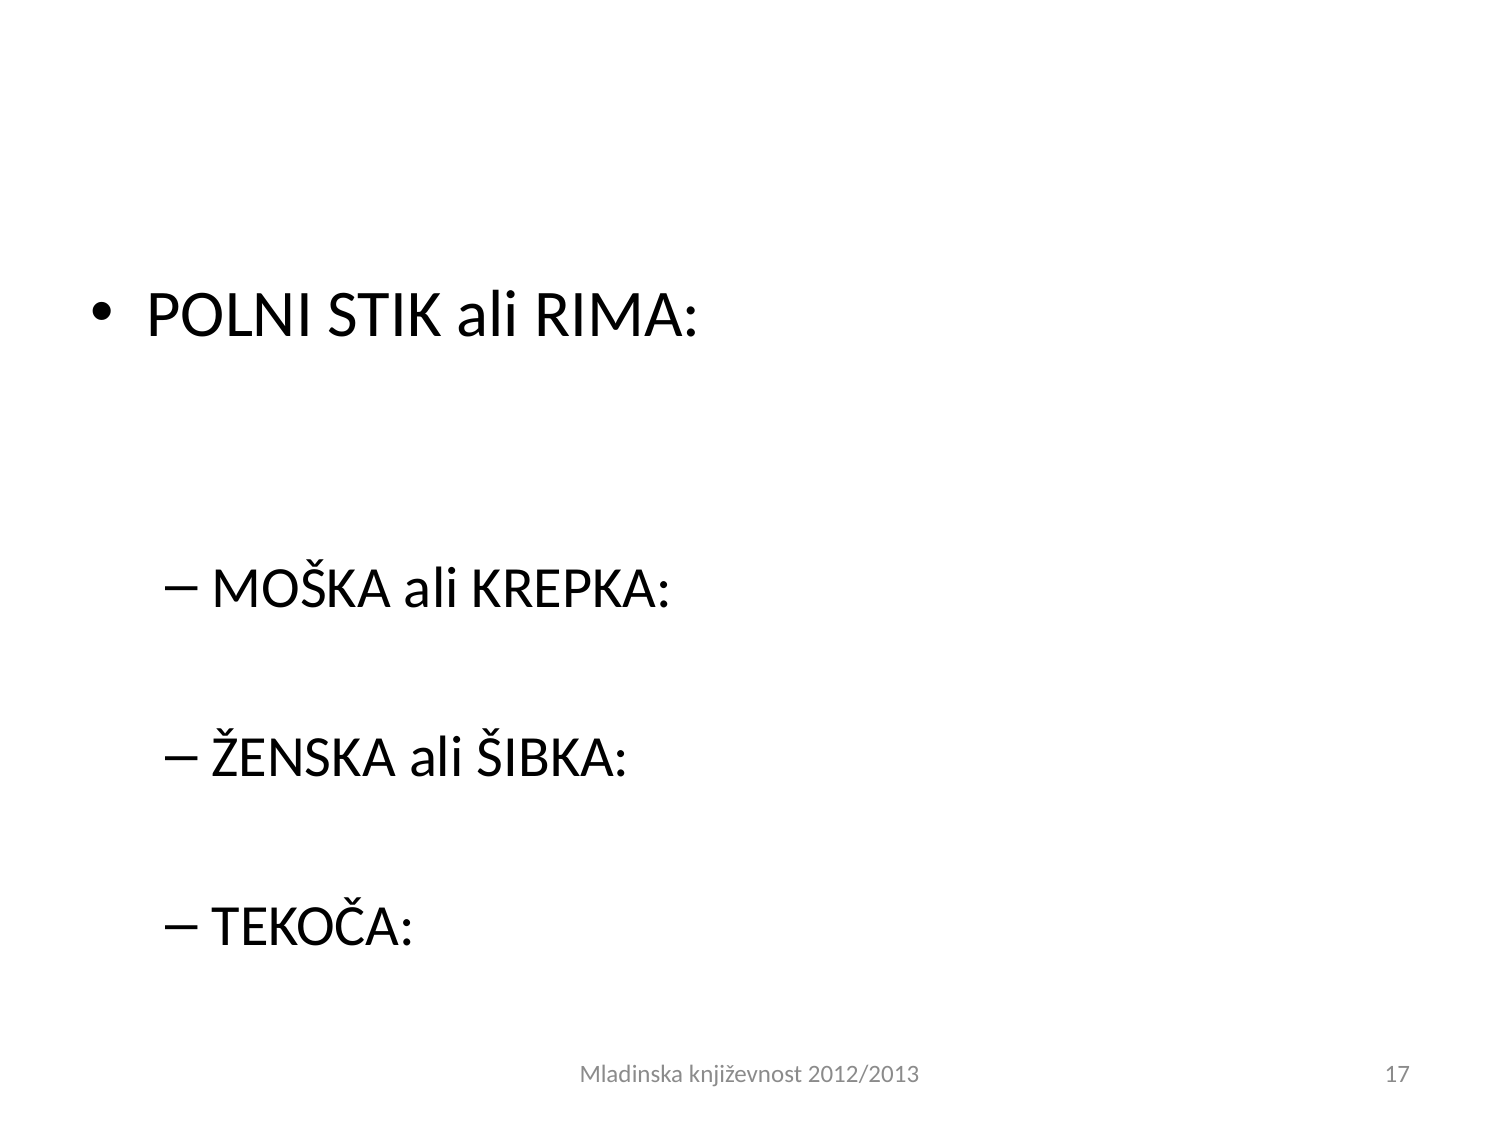

#
POLNI STIK ali RIMA:
MOŠKA ali KREPKA:
ŽENSKA ali ŠIBKA:
TEKOČA:
Mladinska književnost 2012/2013